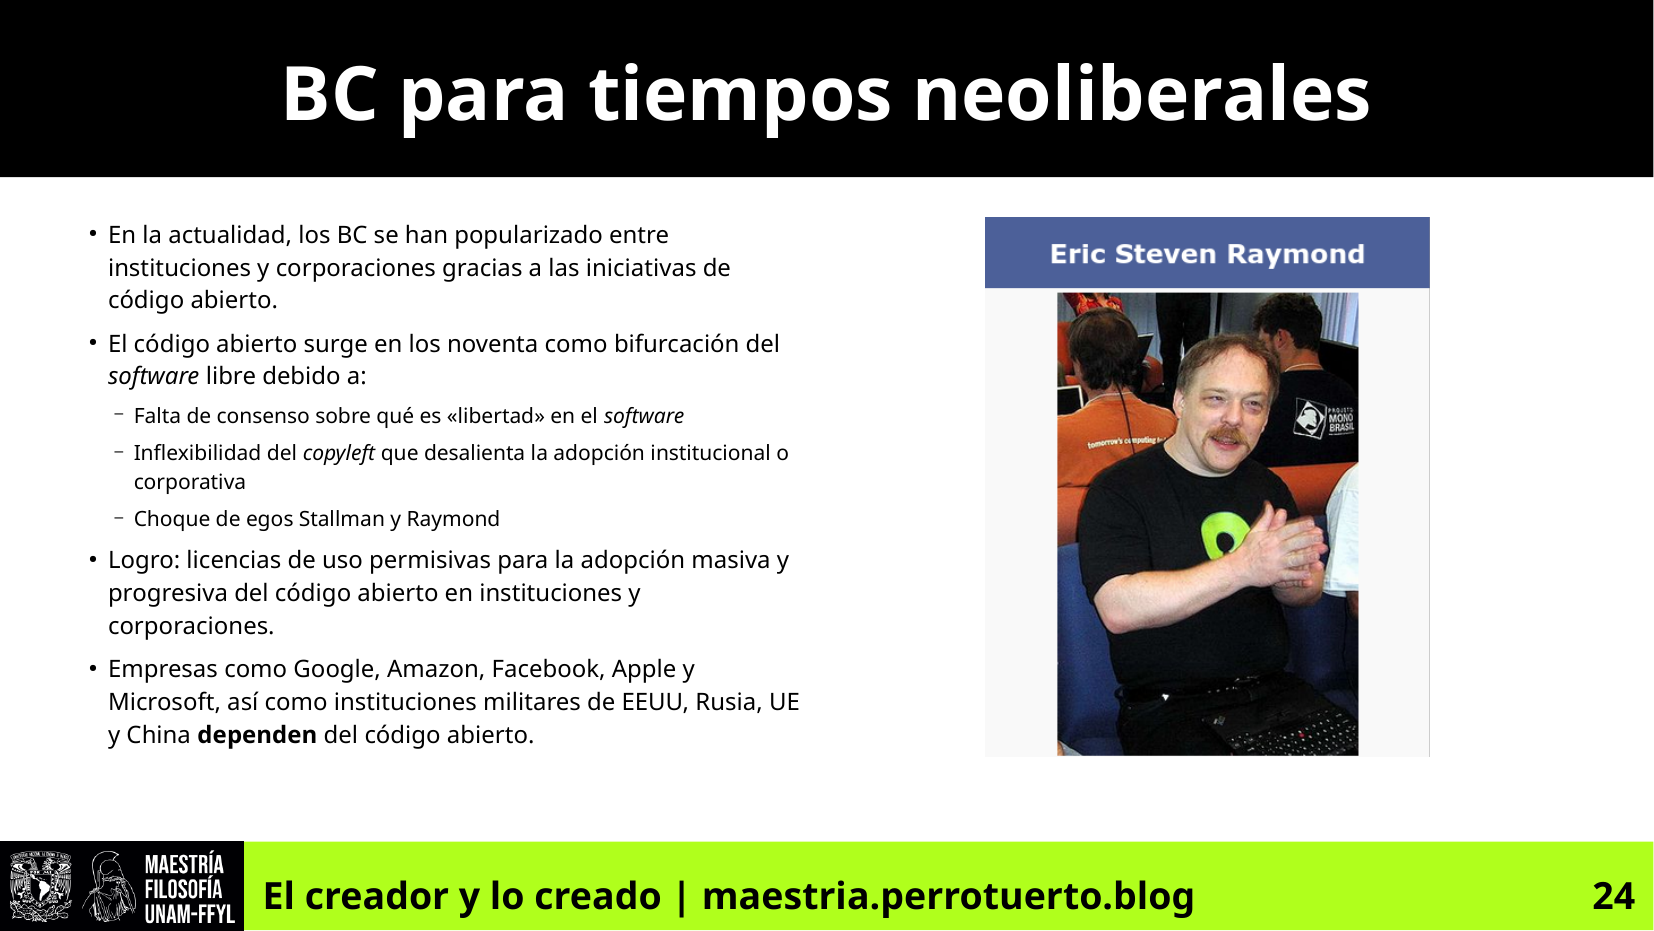

# BC para tiempos neoliberales
En la actualidad, los BC se han popularizado entre instituciones y corporaciones gracias a las iniciativas de código abierto.
El código abierto surge en los noventa como bifurcación del software libre debido a:
Falta de consenso sobre qué es «libertad» en el software
Inflexibilidad del copyleft que desalienta la adopción institucional o corporativa
Choque de egos Stallman y Raymond
Logro: licencias de uso permisivas para la adopción masiva y progresiva del código abierto en instituciones y corporaciones.
Empresas como Google, Amazon, Facebook, Apple y Microsoft, así como instituciones militares de EEUU, Rusia, UE y China dependen del código abierto.